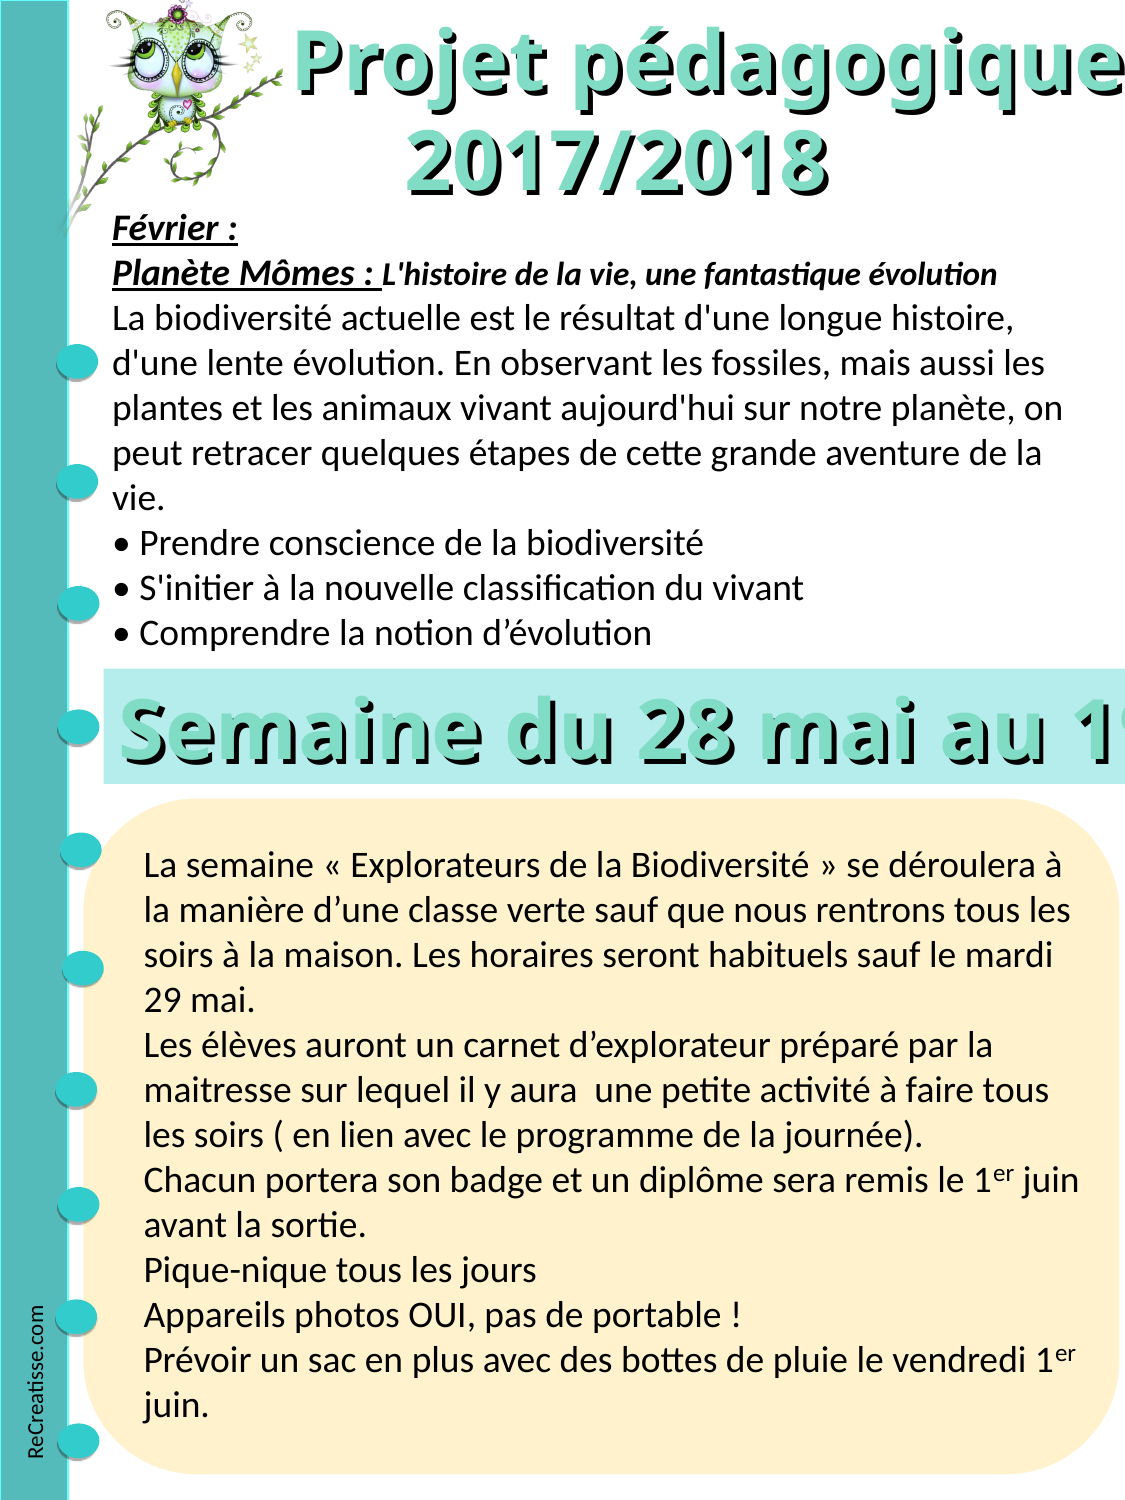

Projet pédagogique
 2017/2018
Février :
Planète Mômes : L'histoire de la vie, une fantastique évolution
La biodiversité actuelle est le résultat d'une longue histoire, d'une lente évolution. En observant les fossiles, mais aussi les plantes et les animaux vivant aujourd'hui sur notre planète, on peut retracer quelques étapes de cette grande aventure de la vie.
• Prendre conscience de la biodiversité
• S'initier à la nouvelle classification du vivant
• Comprendre la notion d’évolution
Semaine du 28 mai au 1er juin
La semaine « Explorateurs de la Biodiversité » se déroulera à la manière d’une classe verte sauf que nous rentrons tous les soirs à la maison. Les horaires seront habituels sauf le mardi 29 mai.
Les élèves auront un carnet d’explorateur préparé par la maitresse sur lequel il y aura une petite activité à faire tous les soirs ( en lien avec le programme de la journée).
Chacun portera son badge et un diplôme sera remis le 1er juin avant la sortie.
Pique-nique tous les jours
Appareils photos OUI, pas de portable !
Prévoir un sac en plus avec des bottes de pluie le vendredi 1er juin.
ReCreatisse.com